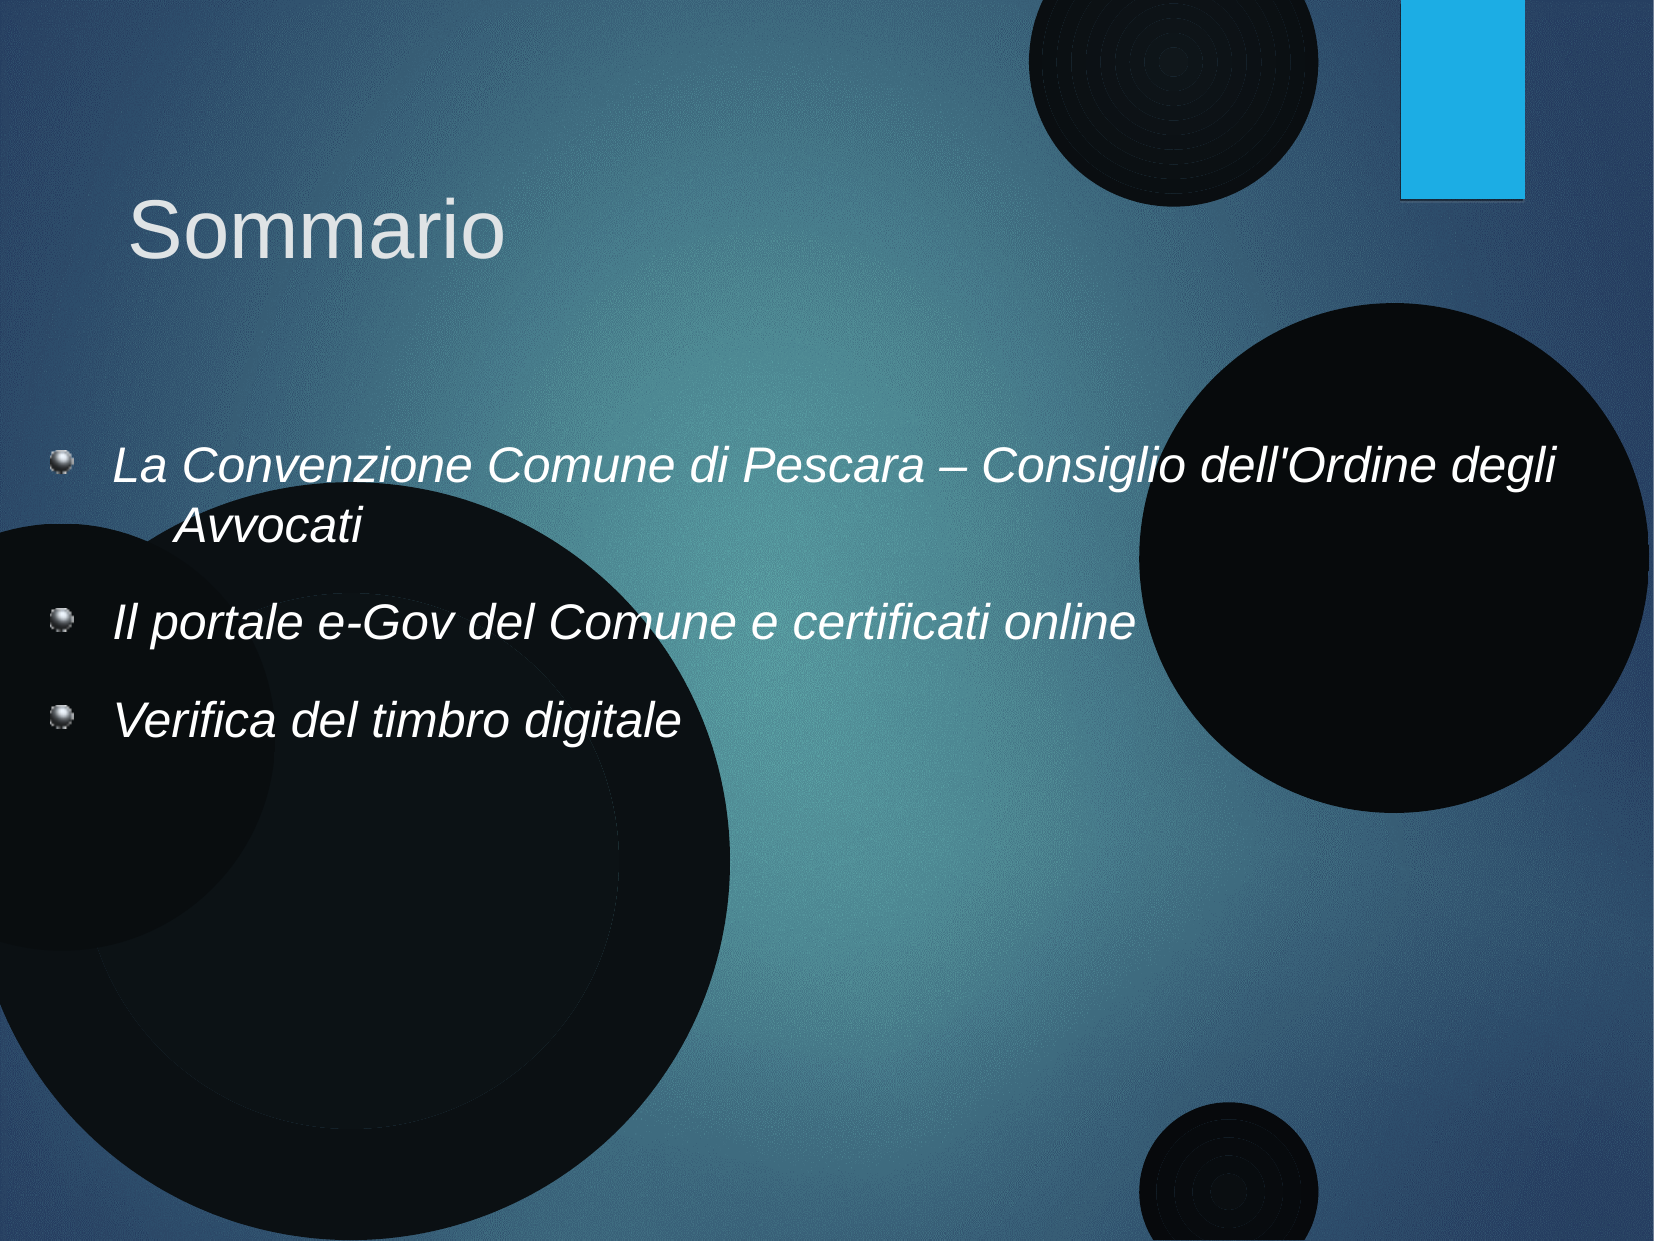

# Sommario
La Convenzione Comune di Pescara – Consiglio dell'Ordine degli Avvocati
Il portale e-Gov del Comune e certificati online
Verifica del timbro digitale